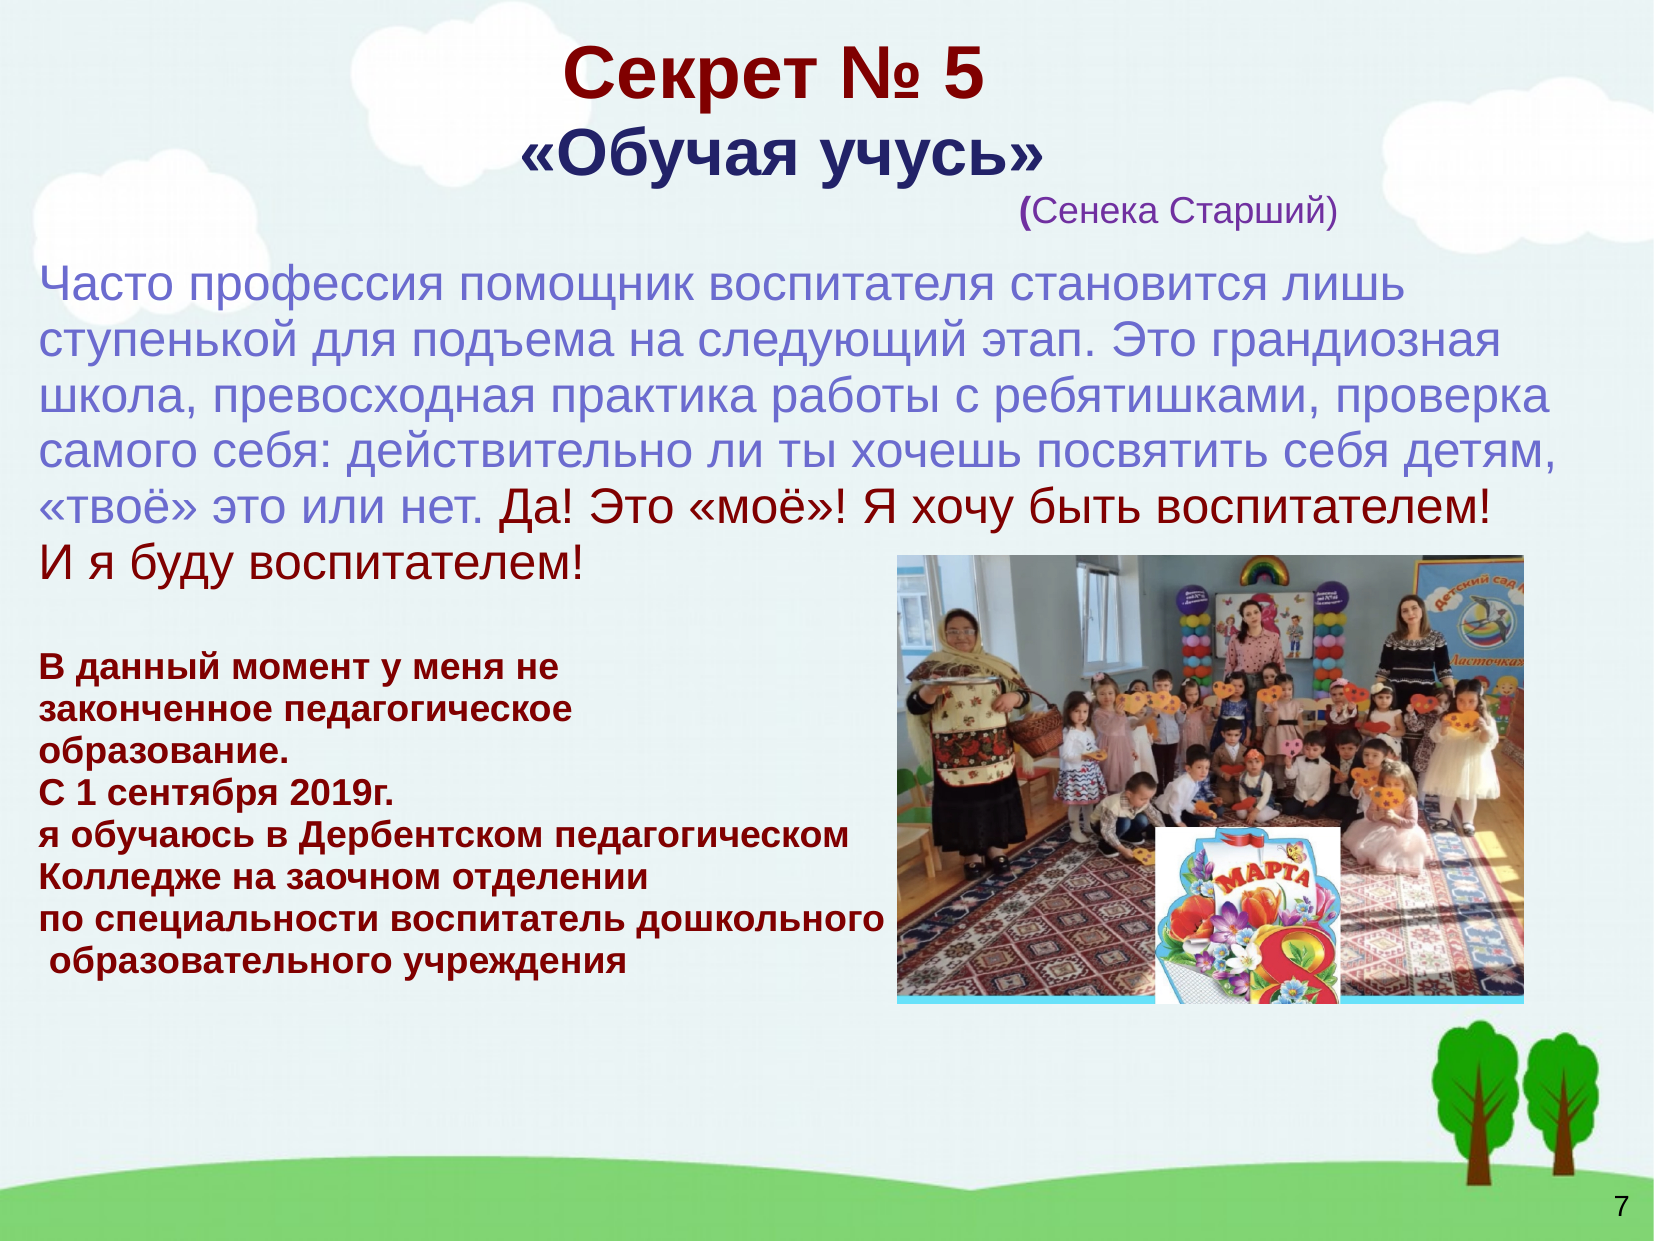

Секрет № 5
 «Обучая учусь»
 (Сенека Старший)
Часто профессия помощник воспитателя становится лишь
ступенькой для подъема на следующий этап. Это грандиозная
школа, превосходная практика работы с ребятишками, проверка
самого себя: действительно ли ты хочешь посвятить себя детям,
«твоё» это или нет. Да! Это «моё»! Я хочу быть воспитателем!
И я буду воспитателем!
В данный момент у меня не
законченное педагогическое
образование.
С 1 сентября 2019г.
я обучаюсь в Дербентском педагогическом
Колледже на заочном отделении
по специальности воспитатель дошкольного
 образовательного учреждения
7